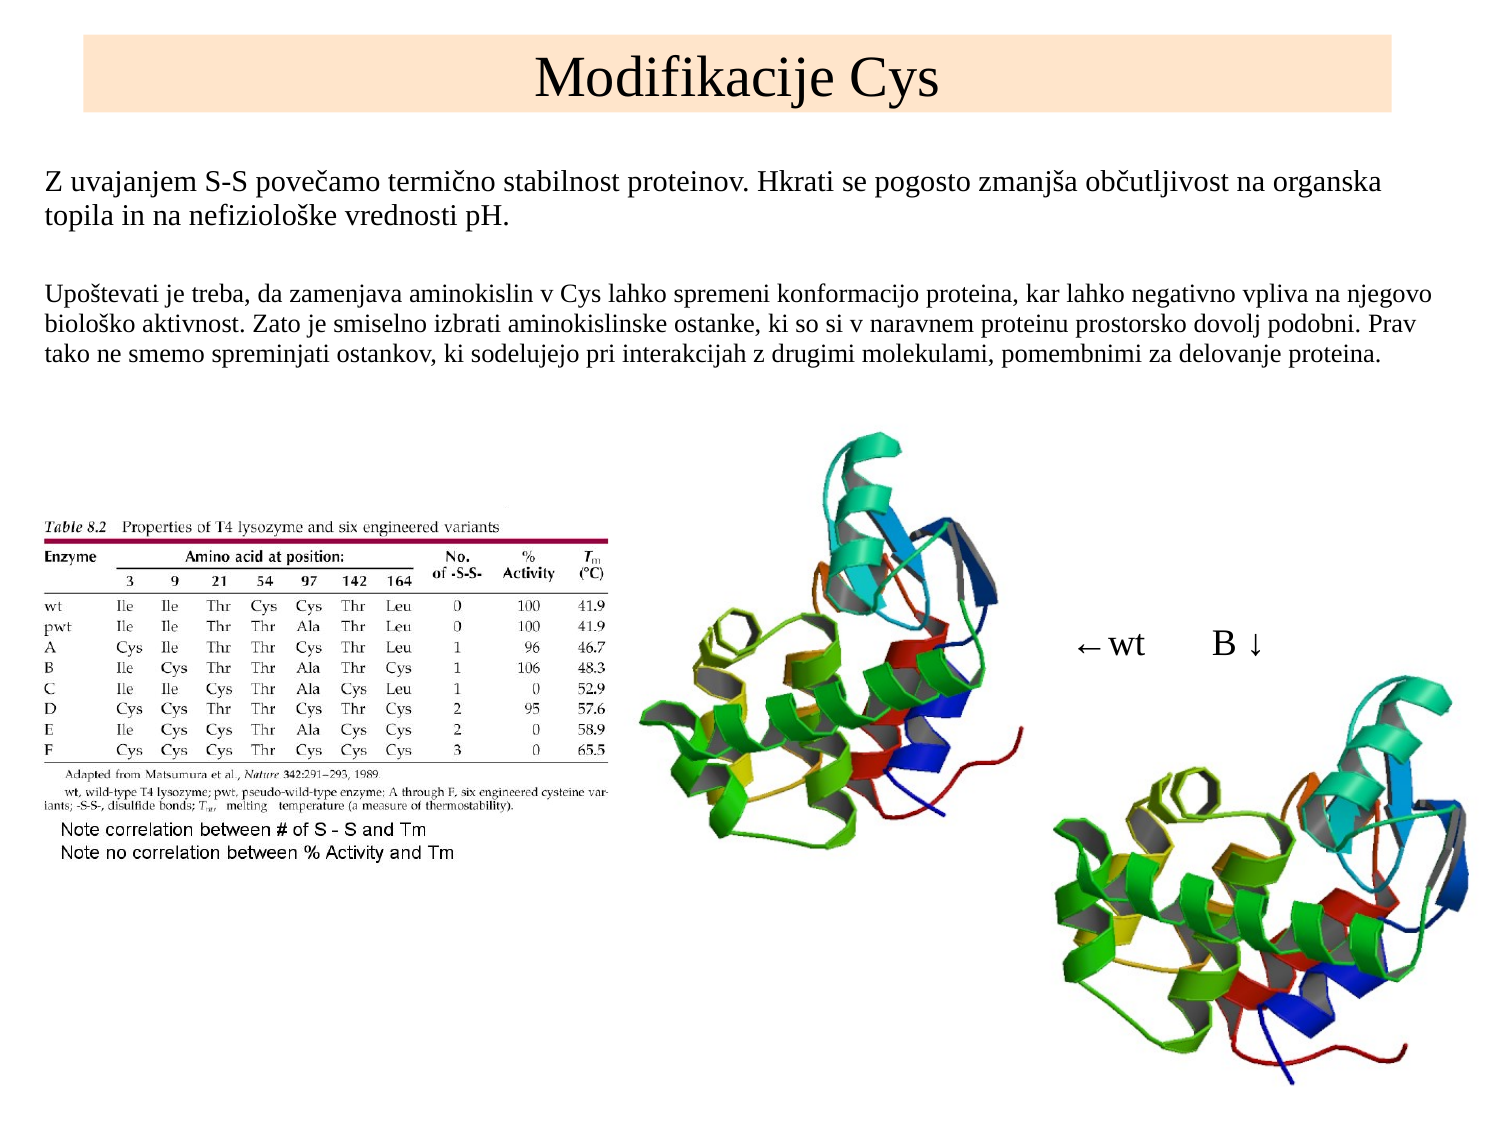

# Modifikacije Cys
Z uvajanjem S-S povečamo termično stabilnost proteinov. Hkrati se pogosto zmanjša občutljivost na organska topila in na nefiziološke vrednosti pH.
Upoštevati je treba, da zamenjava aminokislin v Cys lahko spremeni konformacijo proteina, kar lahko negativno vpliva na njegovo biološko aktivnost. Zato je smiselno izbrati aminokislinske ostanke, ki so si v naravnem proteinu prostorsko dovolj podobni. Prav tako ne smemo spreminjati ostankov, ki sodelujejo pri interakcijah z drugimi molekulami, pomembnimi za delovanje proteina.
←wt B ↓